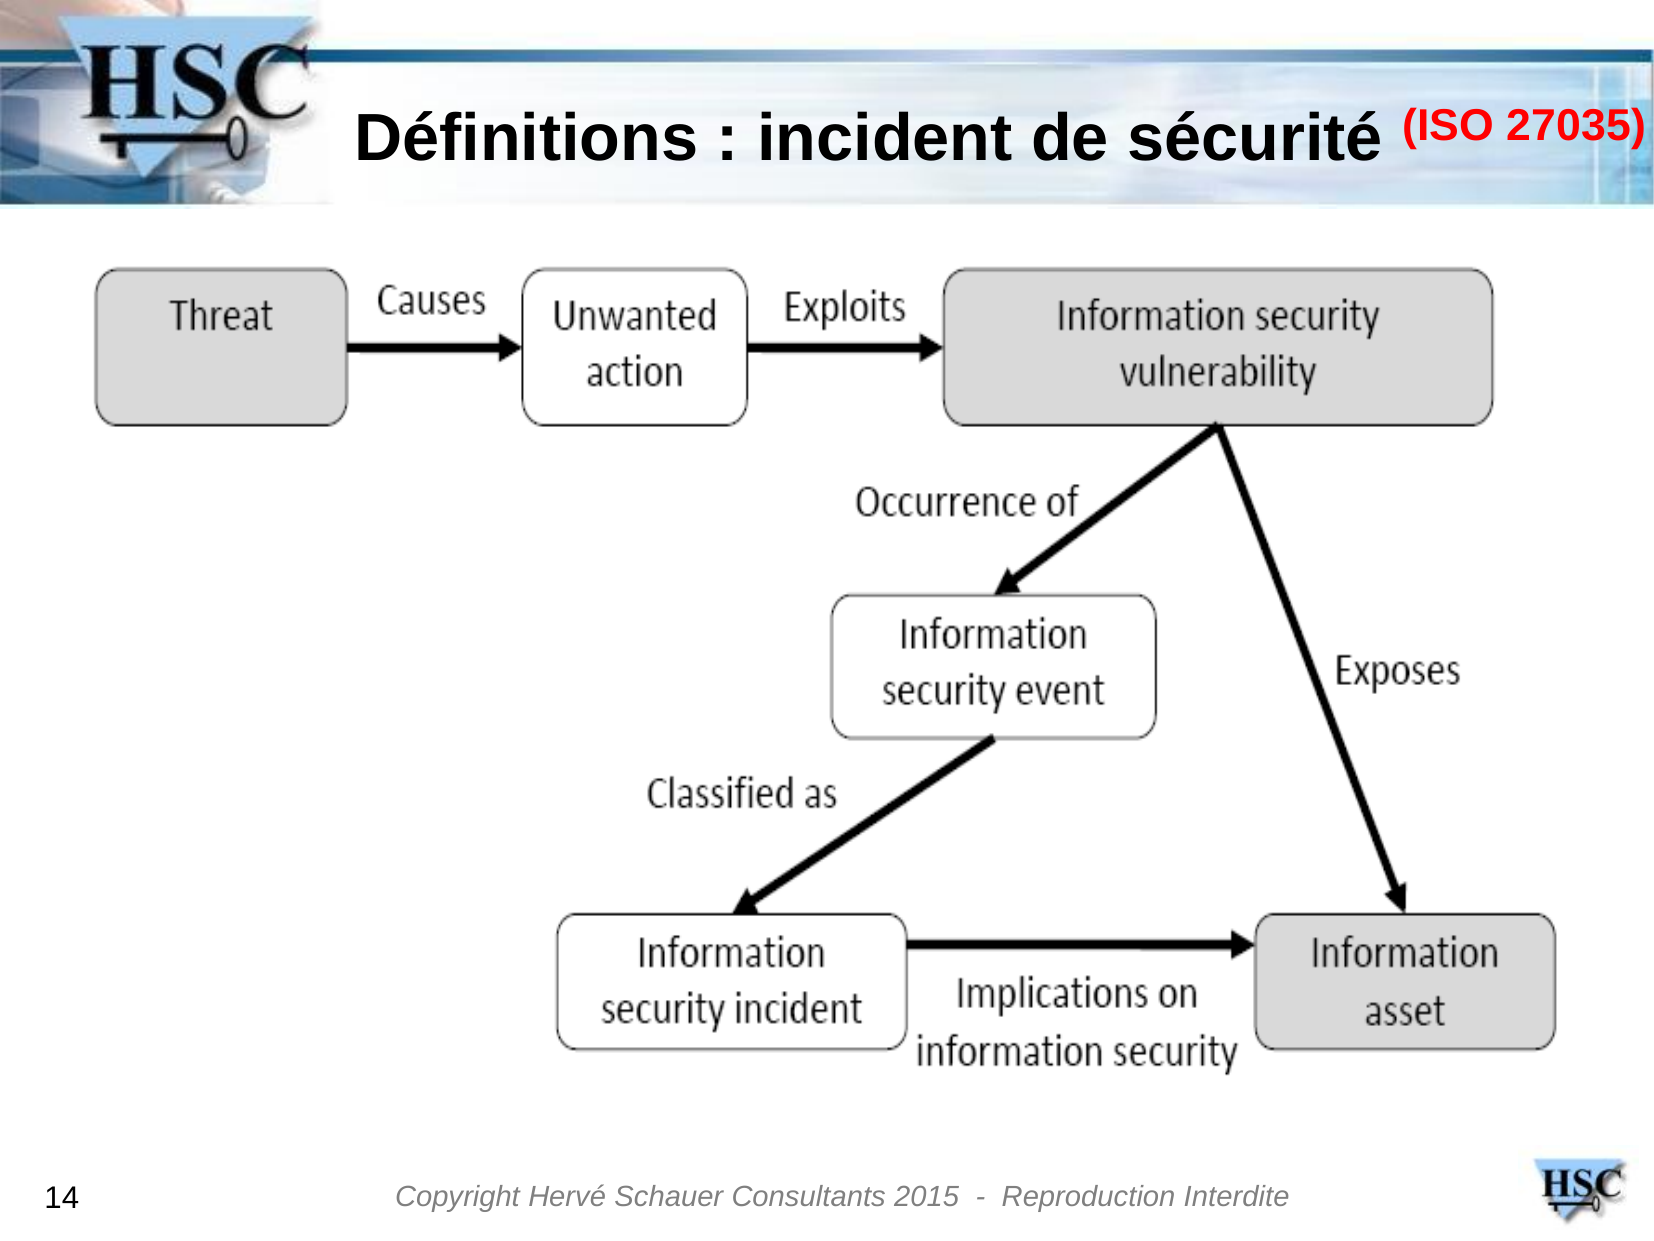

# Définitions : incident de sécurité (ISO 27035)